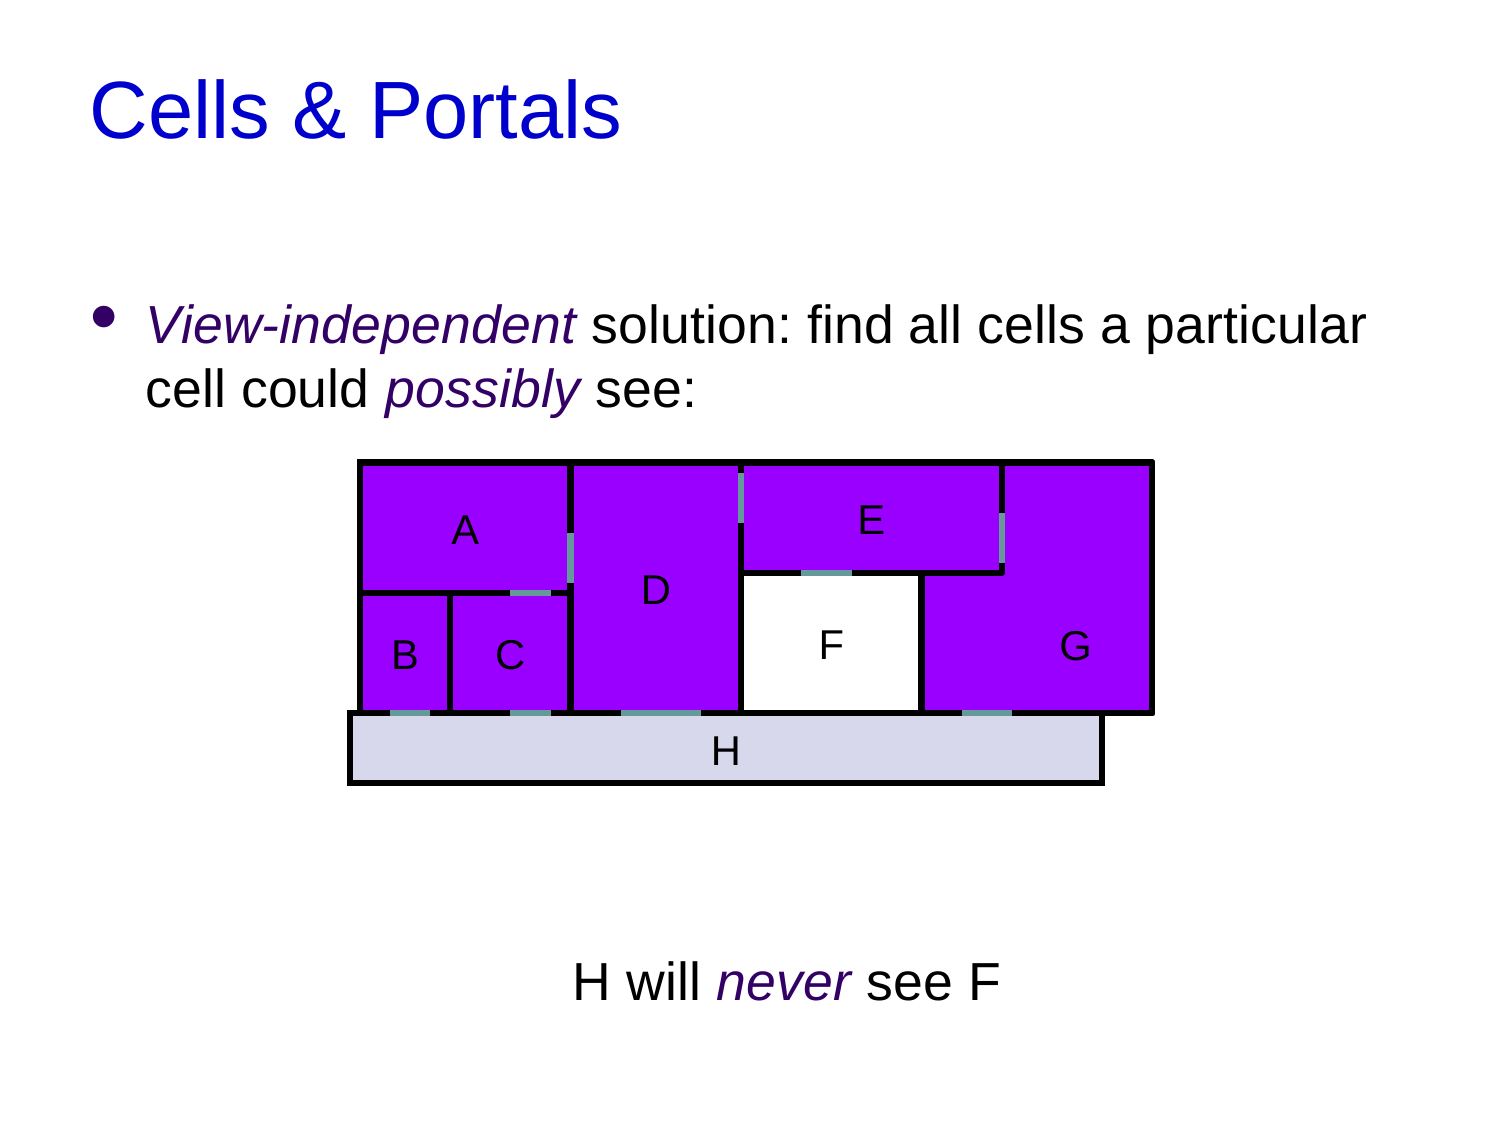

# Cells & Portals
View-independent solution: find all cells a particular cell could possibly see:
H will never see F
A
D
E
F
B
C
G
H
A
D
E
B
C
G